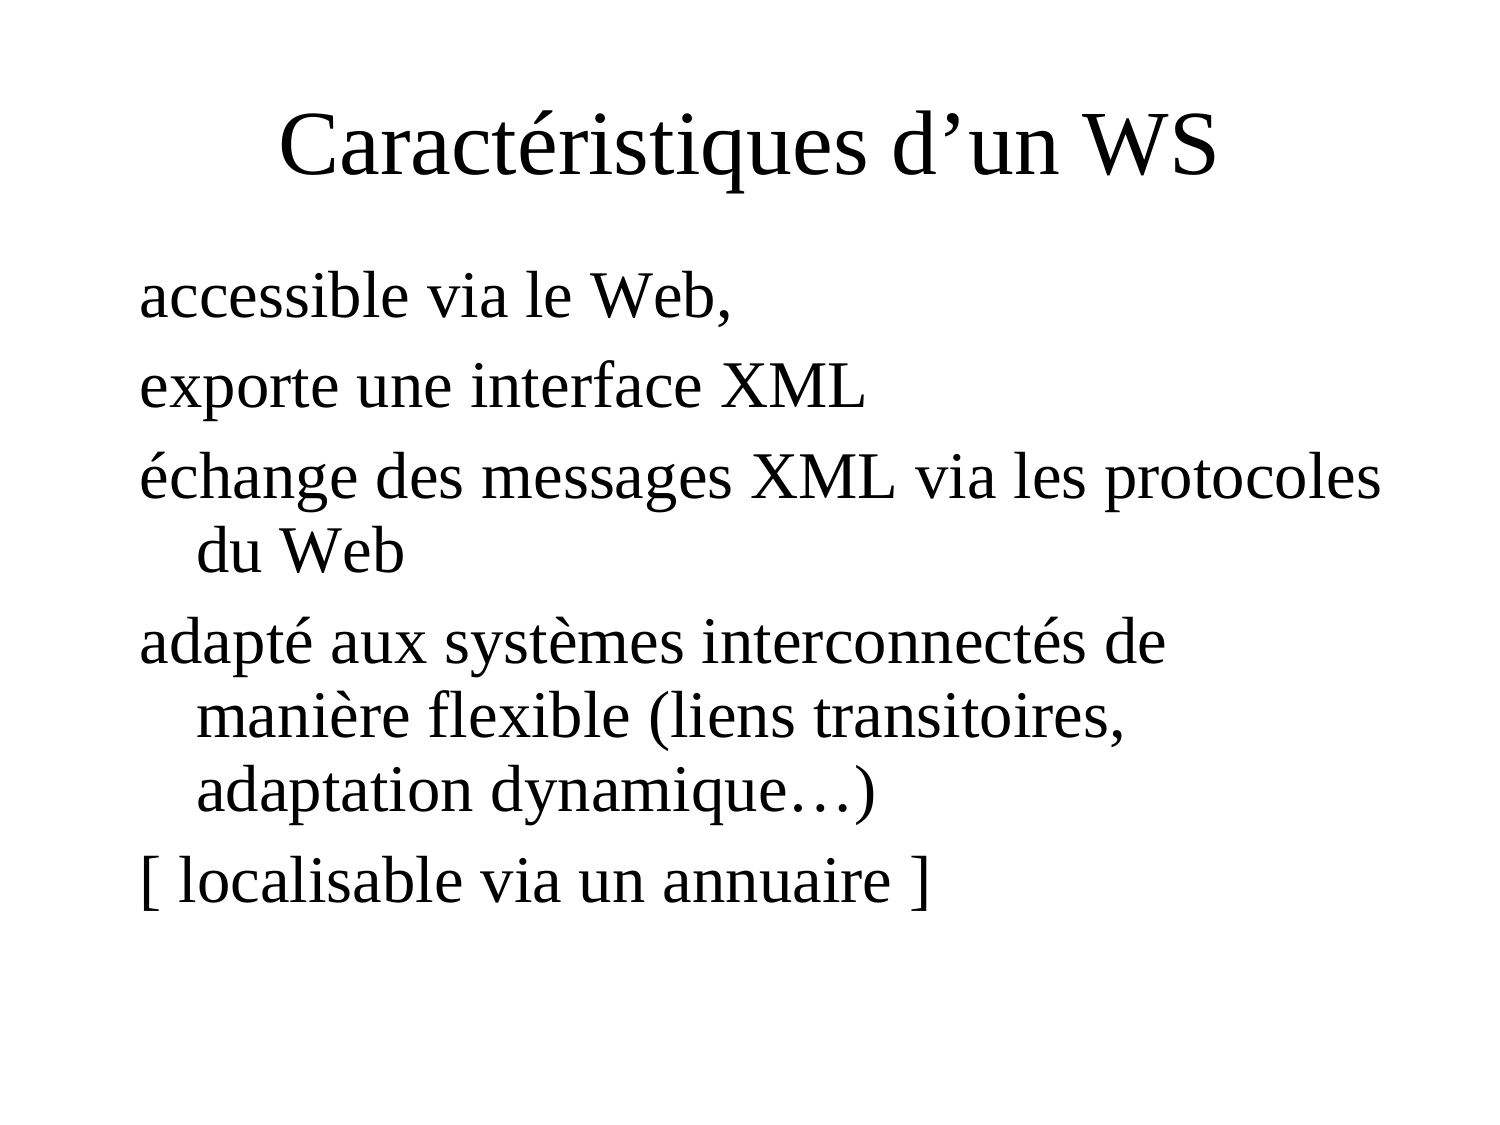

# Caractéristiques d’un WS
accessible via le Web,
exporte une interface XML
échange des messages XML via les protocoles du Web
adapté aux systèmes interconnectés de manière flexible (liens transitoires, adaptation dynamique…)
[ localisable via un annuaire ]